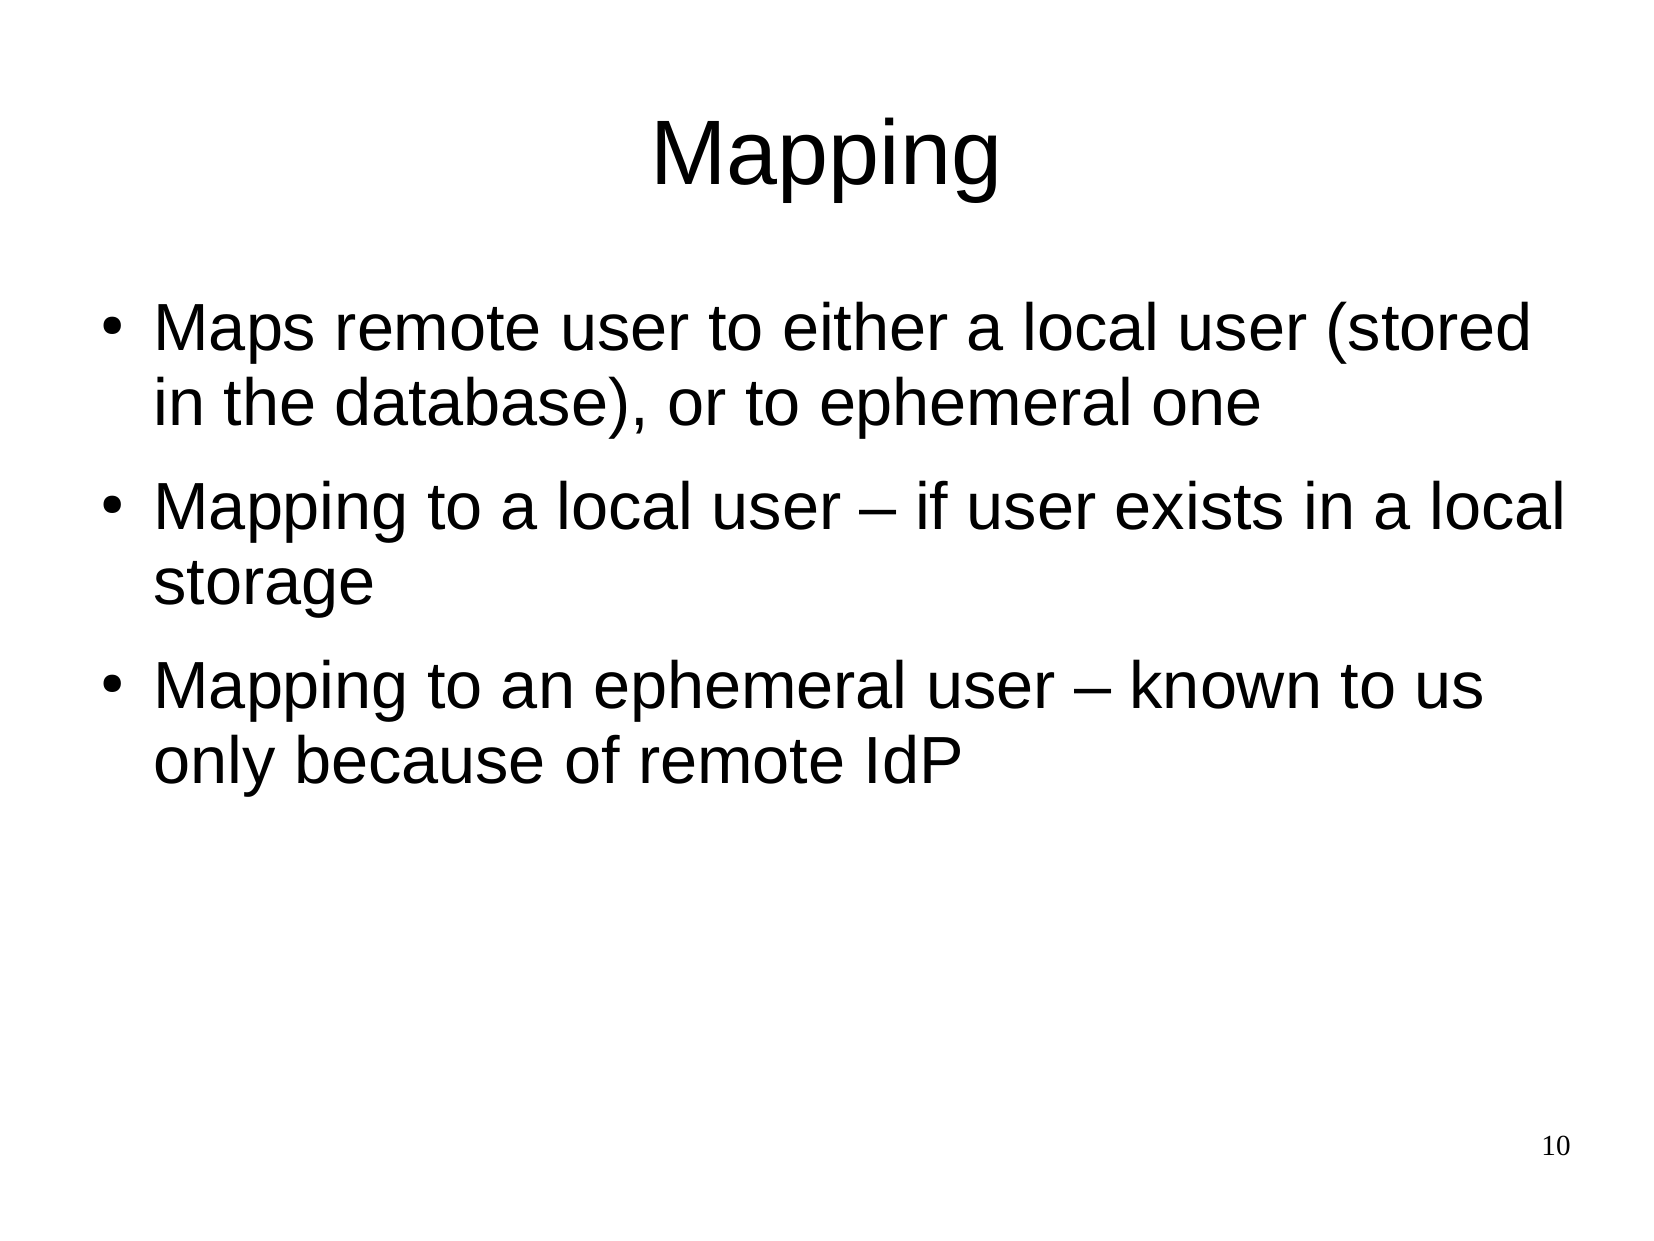

# Mapping
Maps remote user to either a local user (stored in the database), or to ephemeral one
Mapping to a local user – if user exists in a local storage
Mapping to an ephemeral user – known to us only because of remote IdP
10